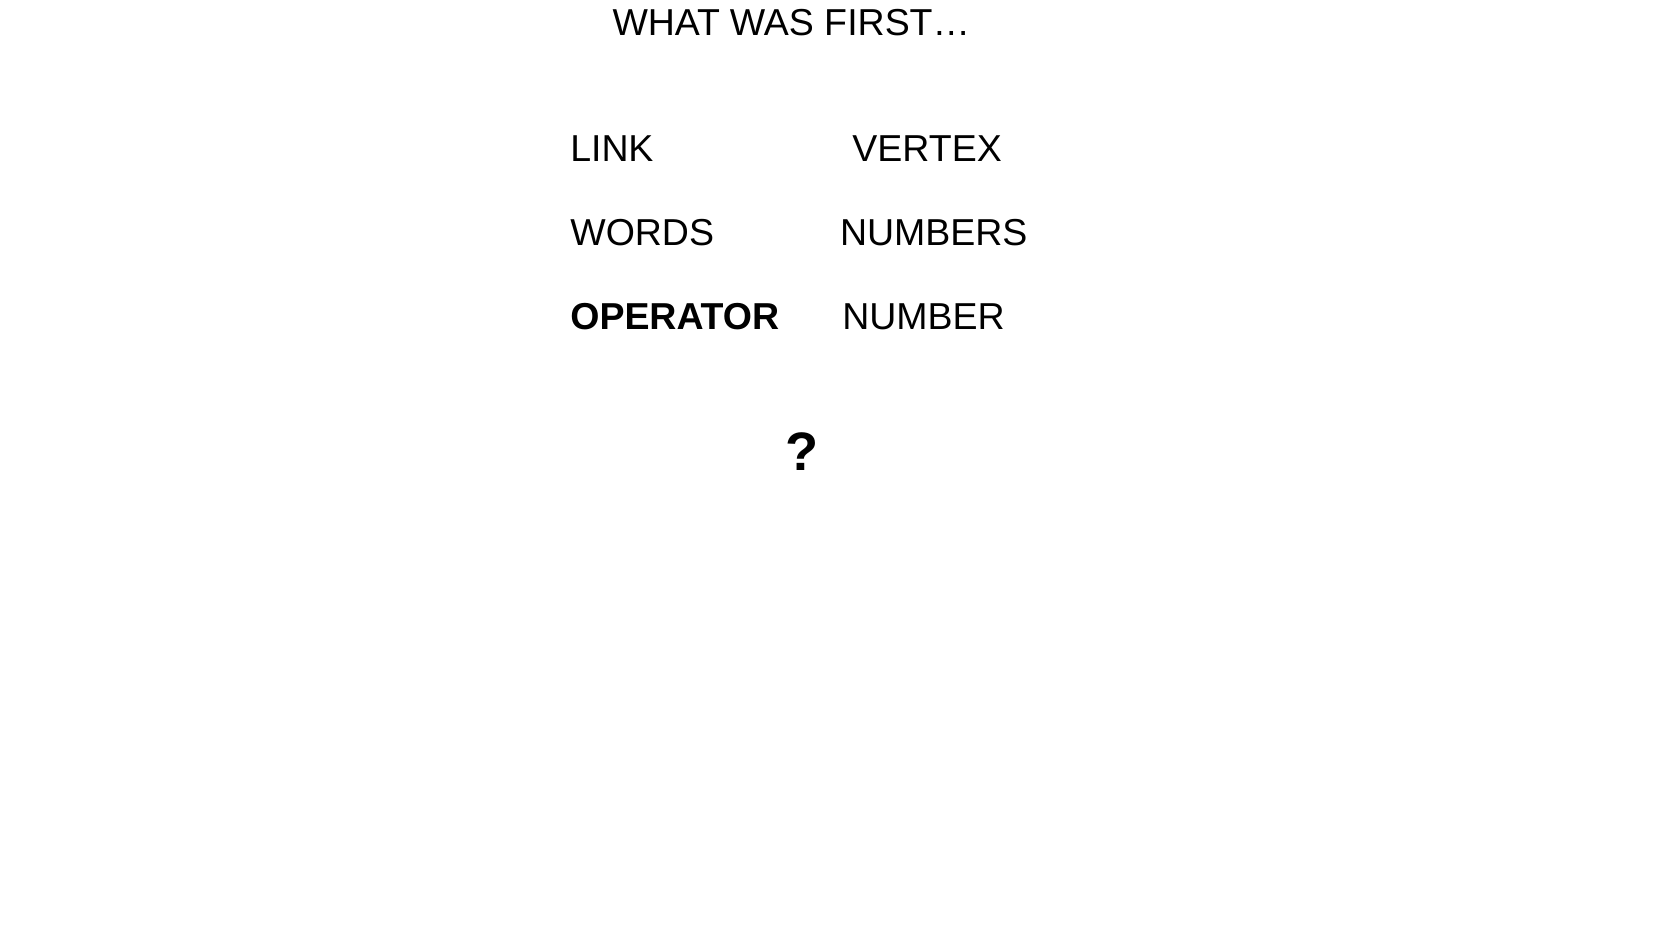

WHAT WAS FIRST…
LINK VERTEX
WORDS NUMBERS
OPERATOR NUMBER
 ?